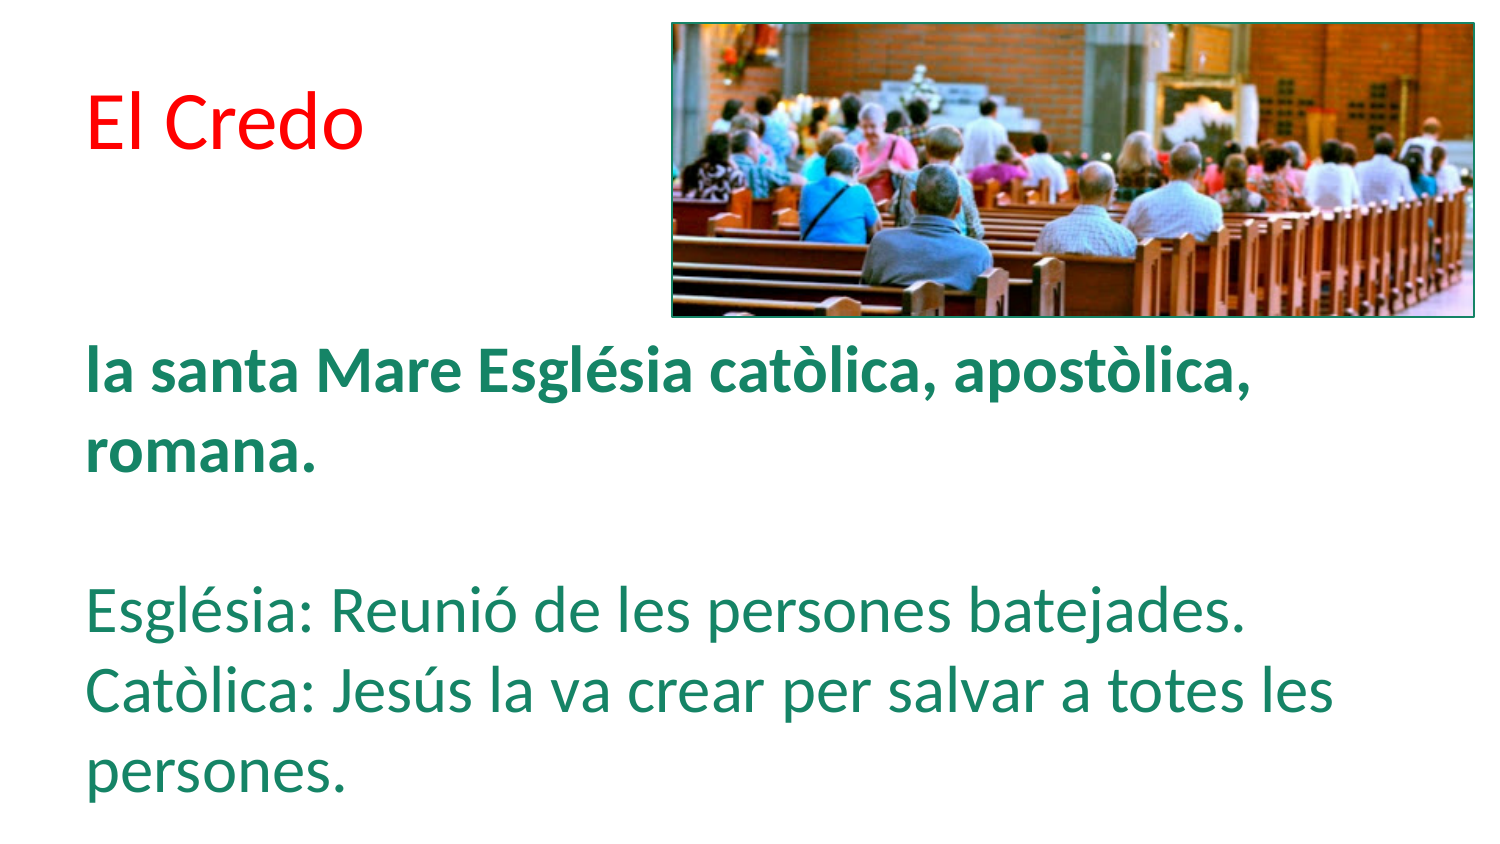

El Credo
la santa Mare Església catòlica, apostòlica, romana.
Església: Reunió de les persones batejades.
Catòlica: Jesús la va crear per salvar a totes les persones.